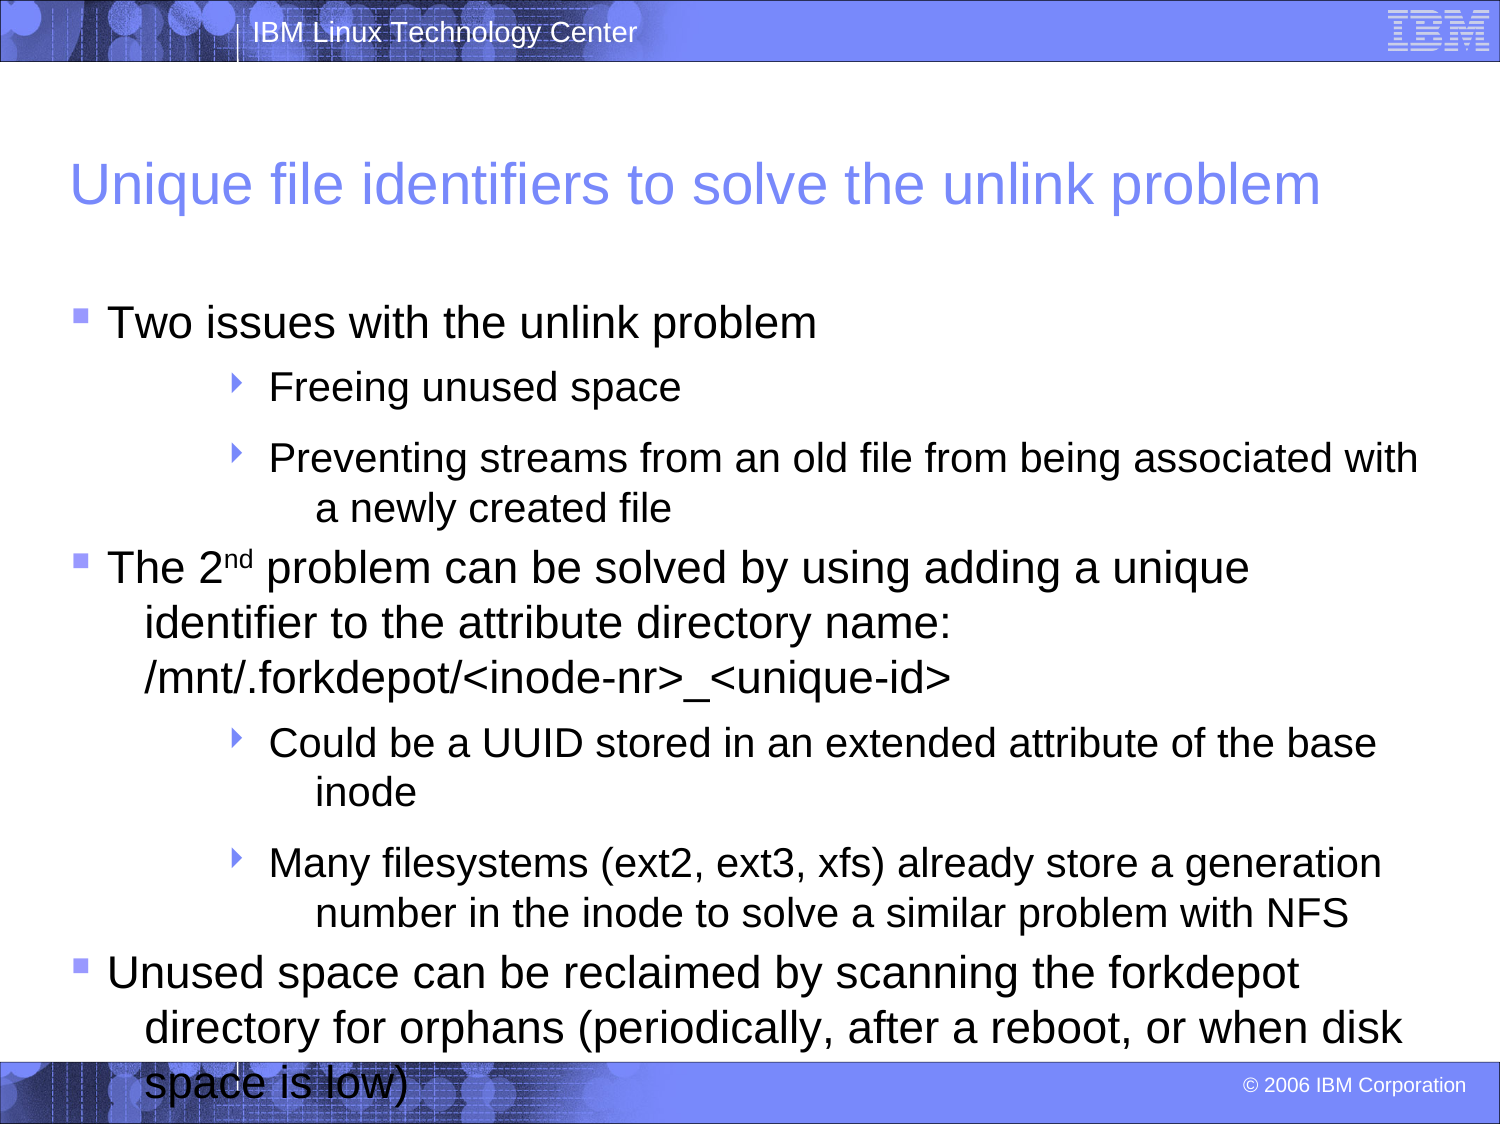

# Unique file identifiers to solve the unlink problem
Two issues with the unlink problem
Freeing unused space
Preventing streams from an old file from being associated with a newly created file
The 2nd problem can be solved by using adding a unique identifier to the attribute directory name: /mnt/.forkdepot/<inode-nr>_<unique-id>
Could be a UUID stored in an extended attribute of the base inode
Many filesystems (ext2, ext3, xfs) already store a generation number in the inode to solve a similar problem with NFS
Unused space can be reclaimed by scanning the forkdepot directory for orphans (periodically, after a reboot, or when disk space is low)